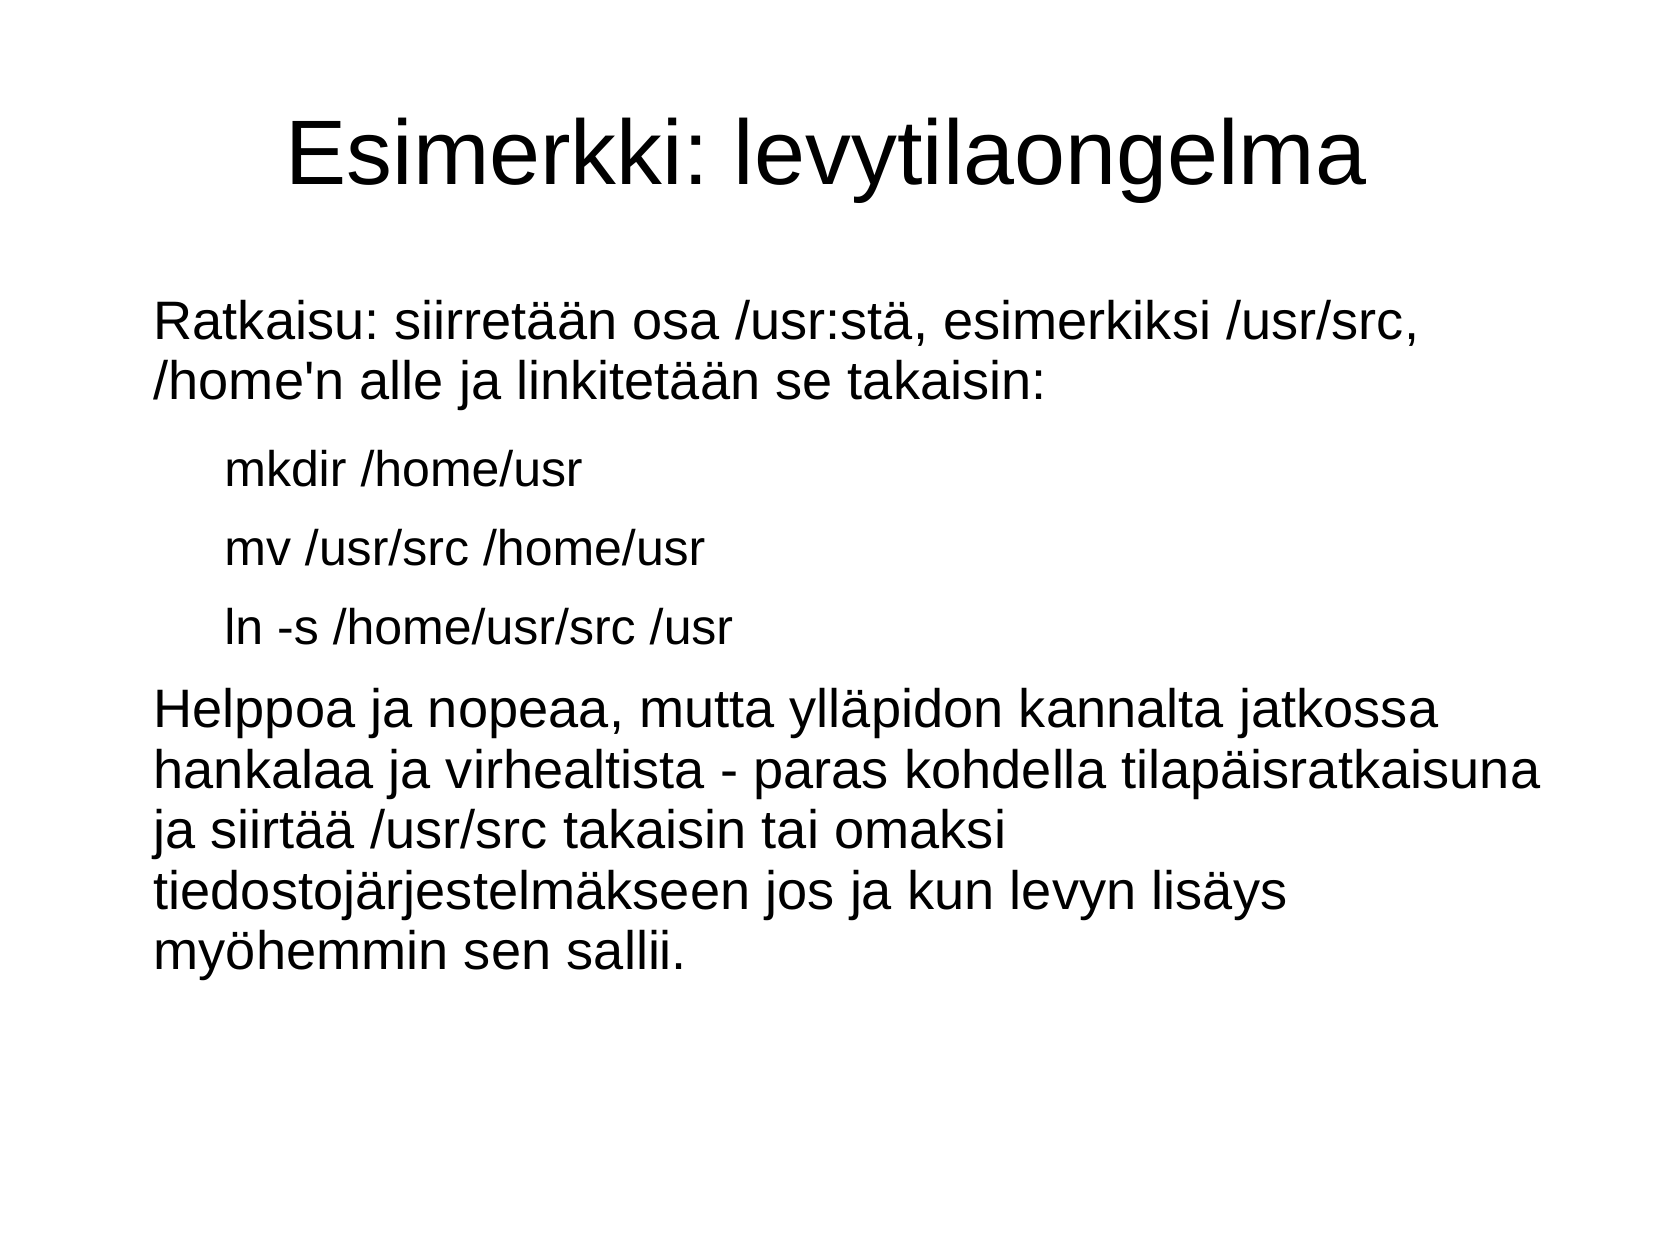

# Esimerkki: levytilaongelma
Ratkaisu: siirretään osa /usr:stä, esimerkiksi /usr/src, /home'n alle ja linkitetään se takaisin:
mkdir /home/usr
mv /usr/src /home/usr
ln -s /home/usr/src /usr
Helppoa ja nopeaa, mutta ylläpidon kannalta jatkossa hankalaa ja virhealtista - paras kohdella tilapäisratkaisuna ja siirtää /usr/src takaisin tai omaksi tiedostojärjestelmäkseen jos ja kun levyn lisäys myöhemmin sen sallii.